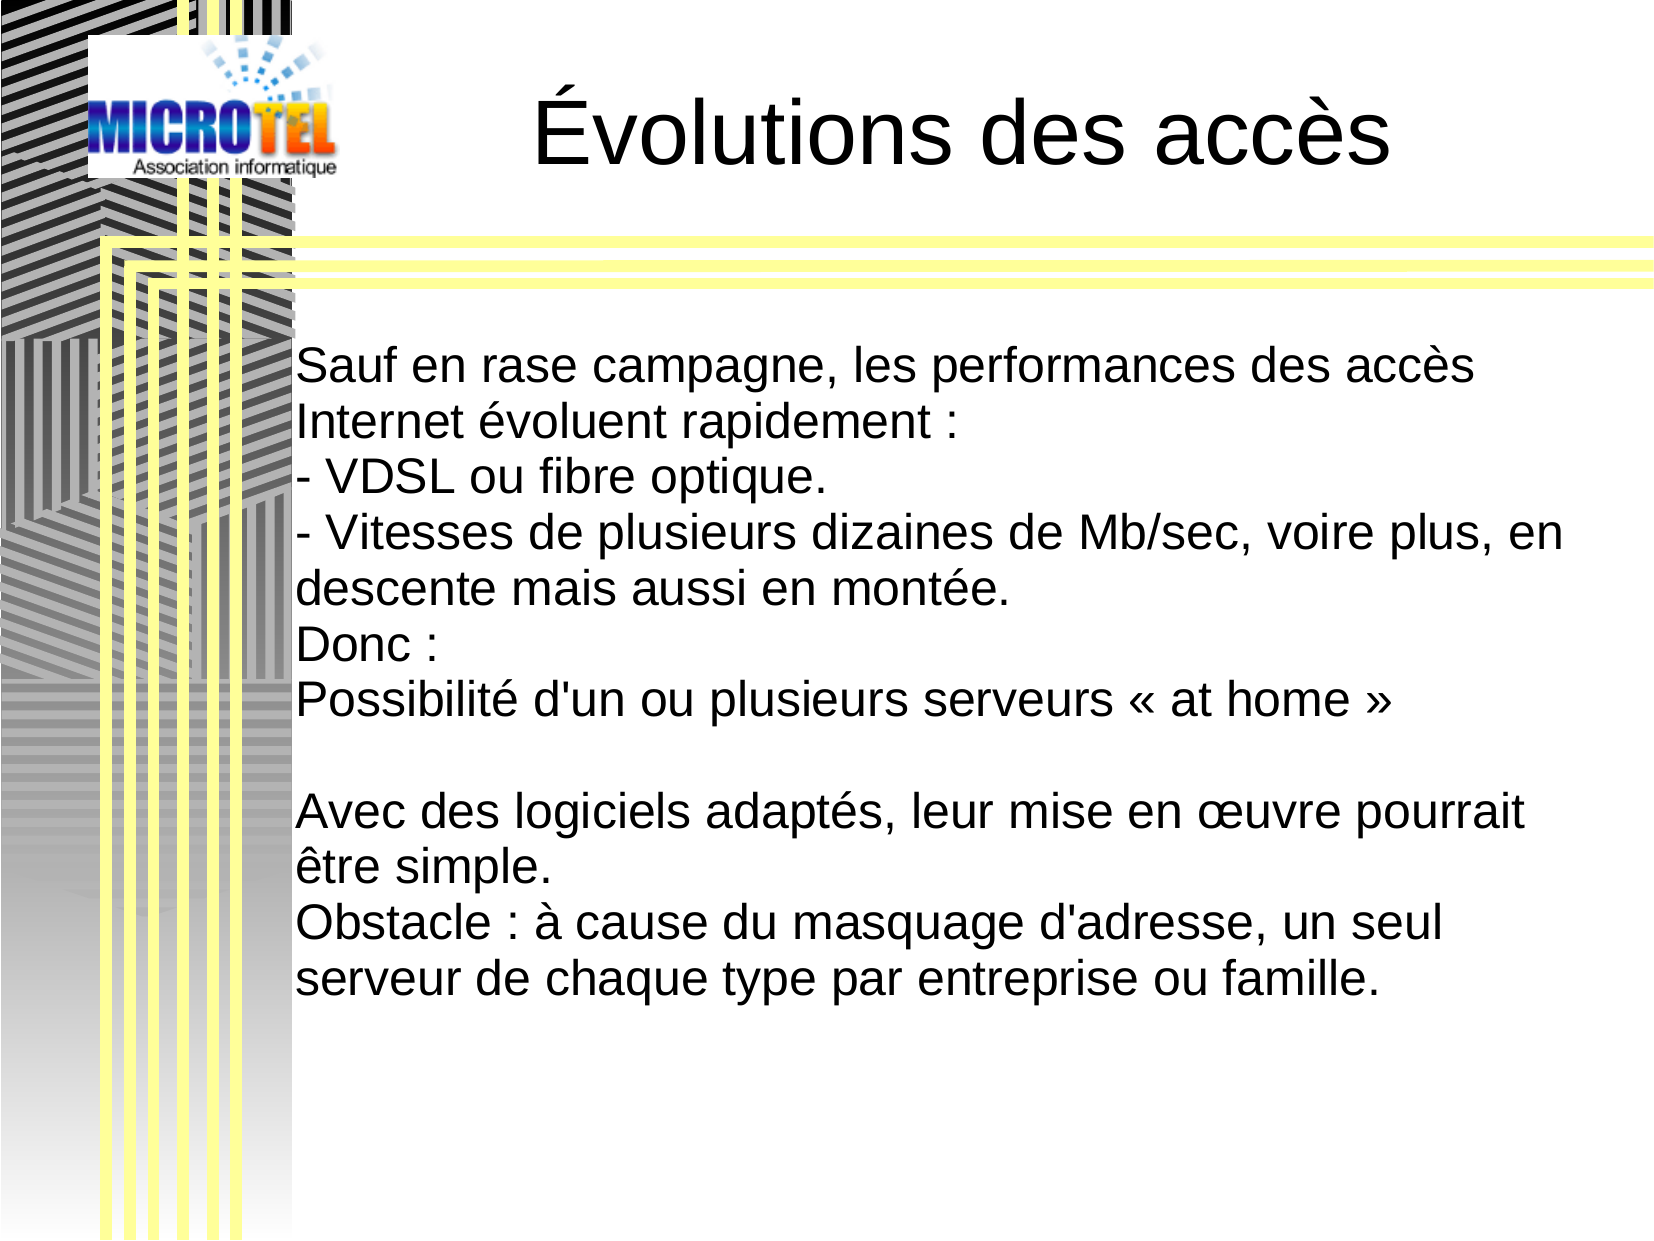

# Évolutions des accès
Sauf en rase campagne, les performances des accès Internet évoluent rapidement :
- VDSL ou fibre optique.
- Vitesses de plusieurs dizaines de Mb/sec, voire plus, en descente mais aussi en montée.
Donc :
Possibilité d'un ou plusieurs serveurs « at home »
Avec des logiciels adaptés, leur mise en œuvre pourrait être simple.
Obstacle : à cause du masquage d'adresse, un seul serveur de chaque type par entreprise ou famille.